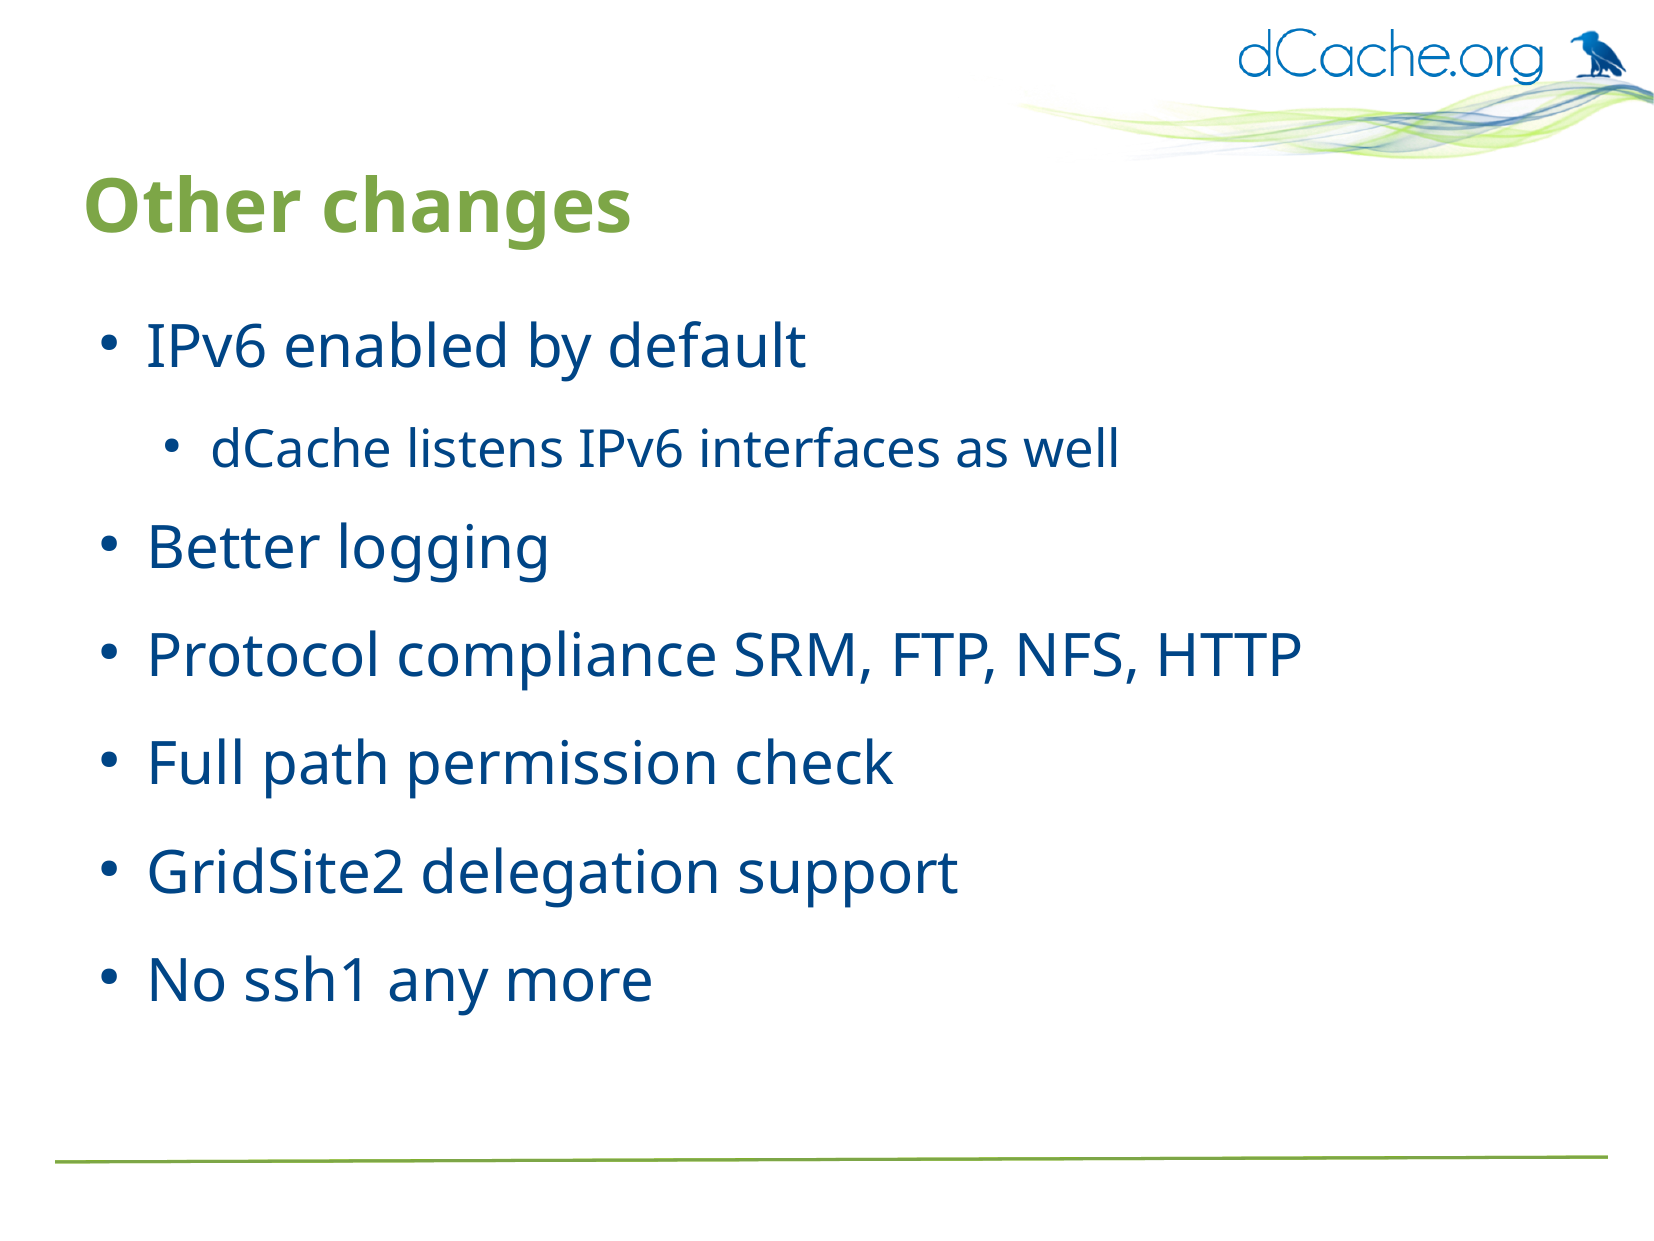

# Other changes
IPv6 enabled by default
dCache listens IPv6 interfaces as well
Better logging
Protocol compliance SRM, FTP, NFS, HTTP
Full path permission check
GridSite2 delegation support
No ssh1 any more